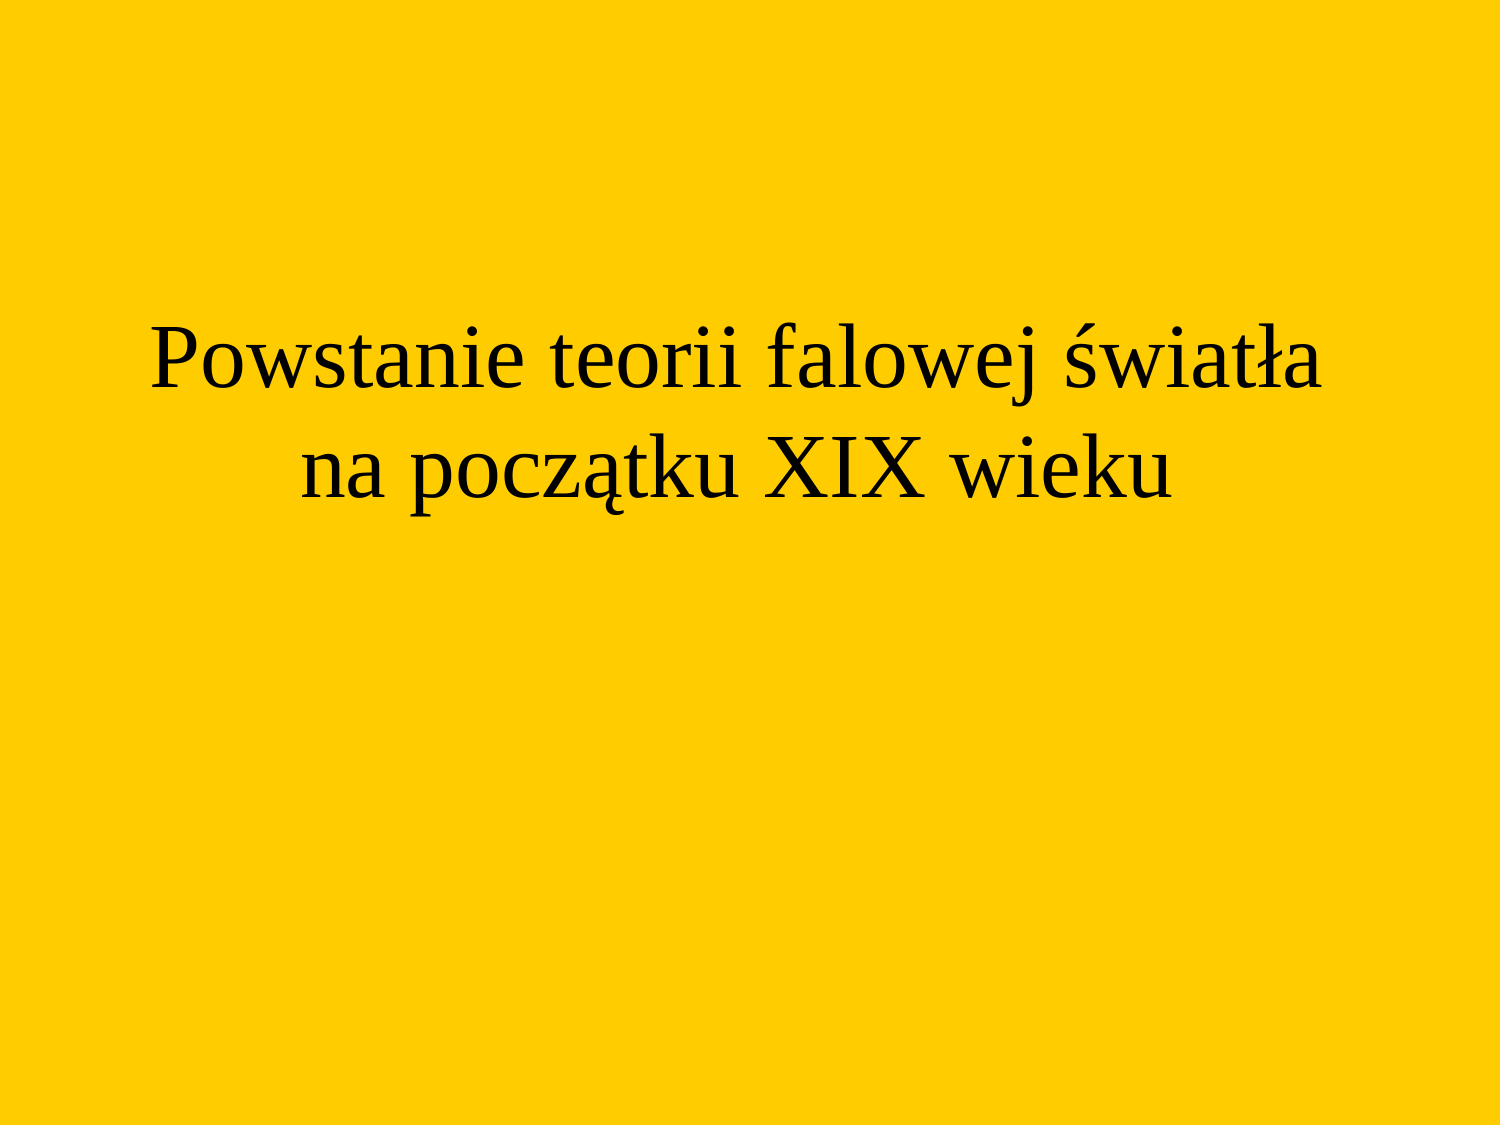

# Powstanie teorii falowej światła na początku XIX wieku